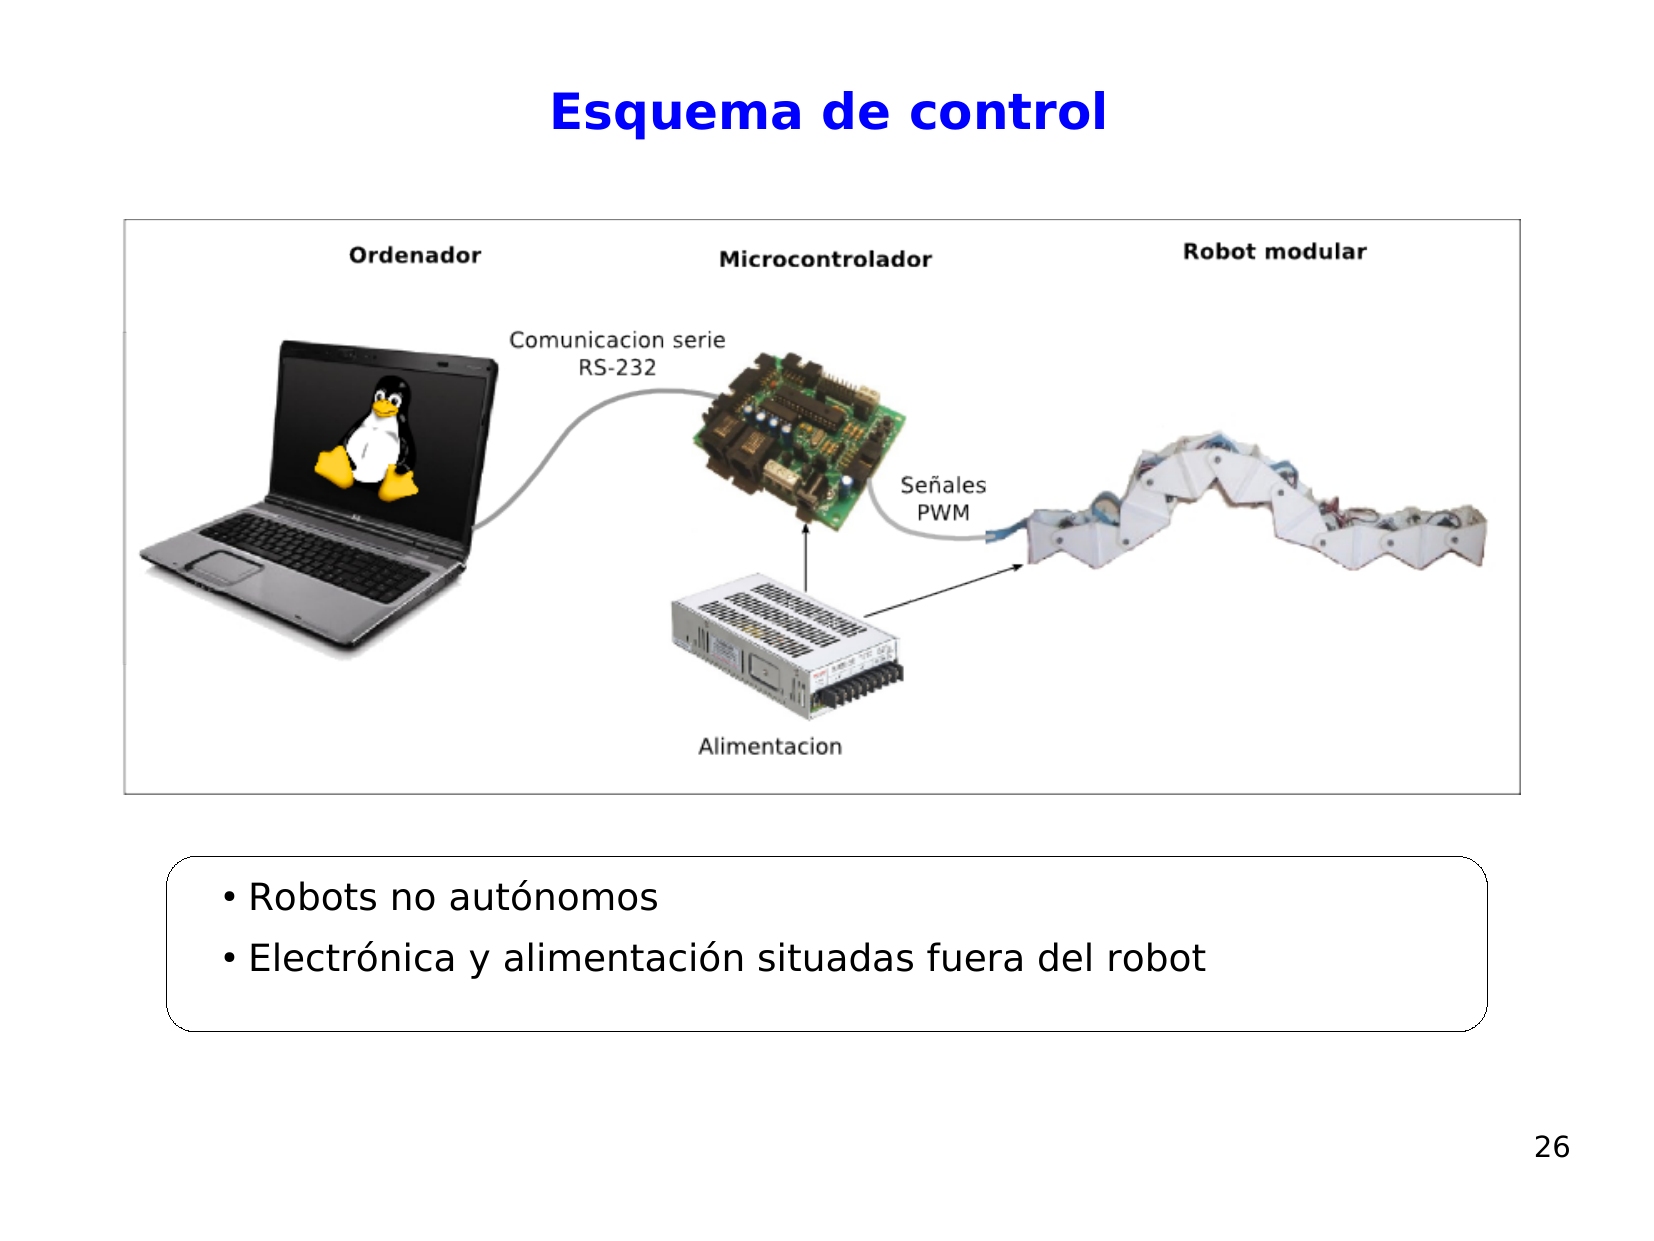

Esquema de control
 Robots no autónomos
 Electrónica y alimentación situadas fuera del robot
26